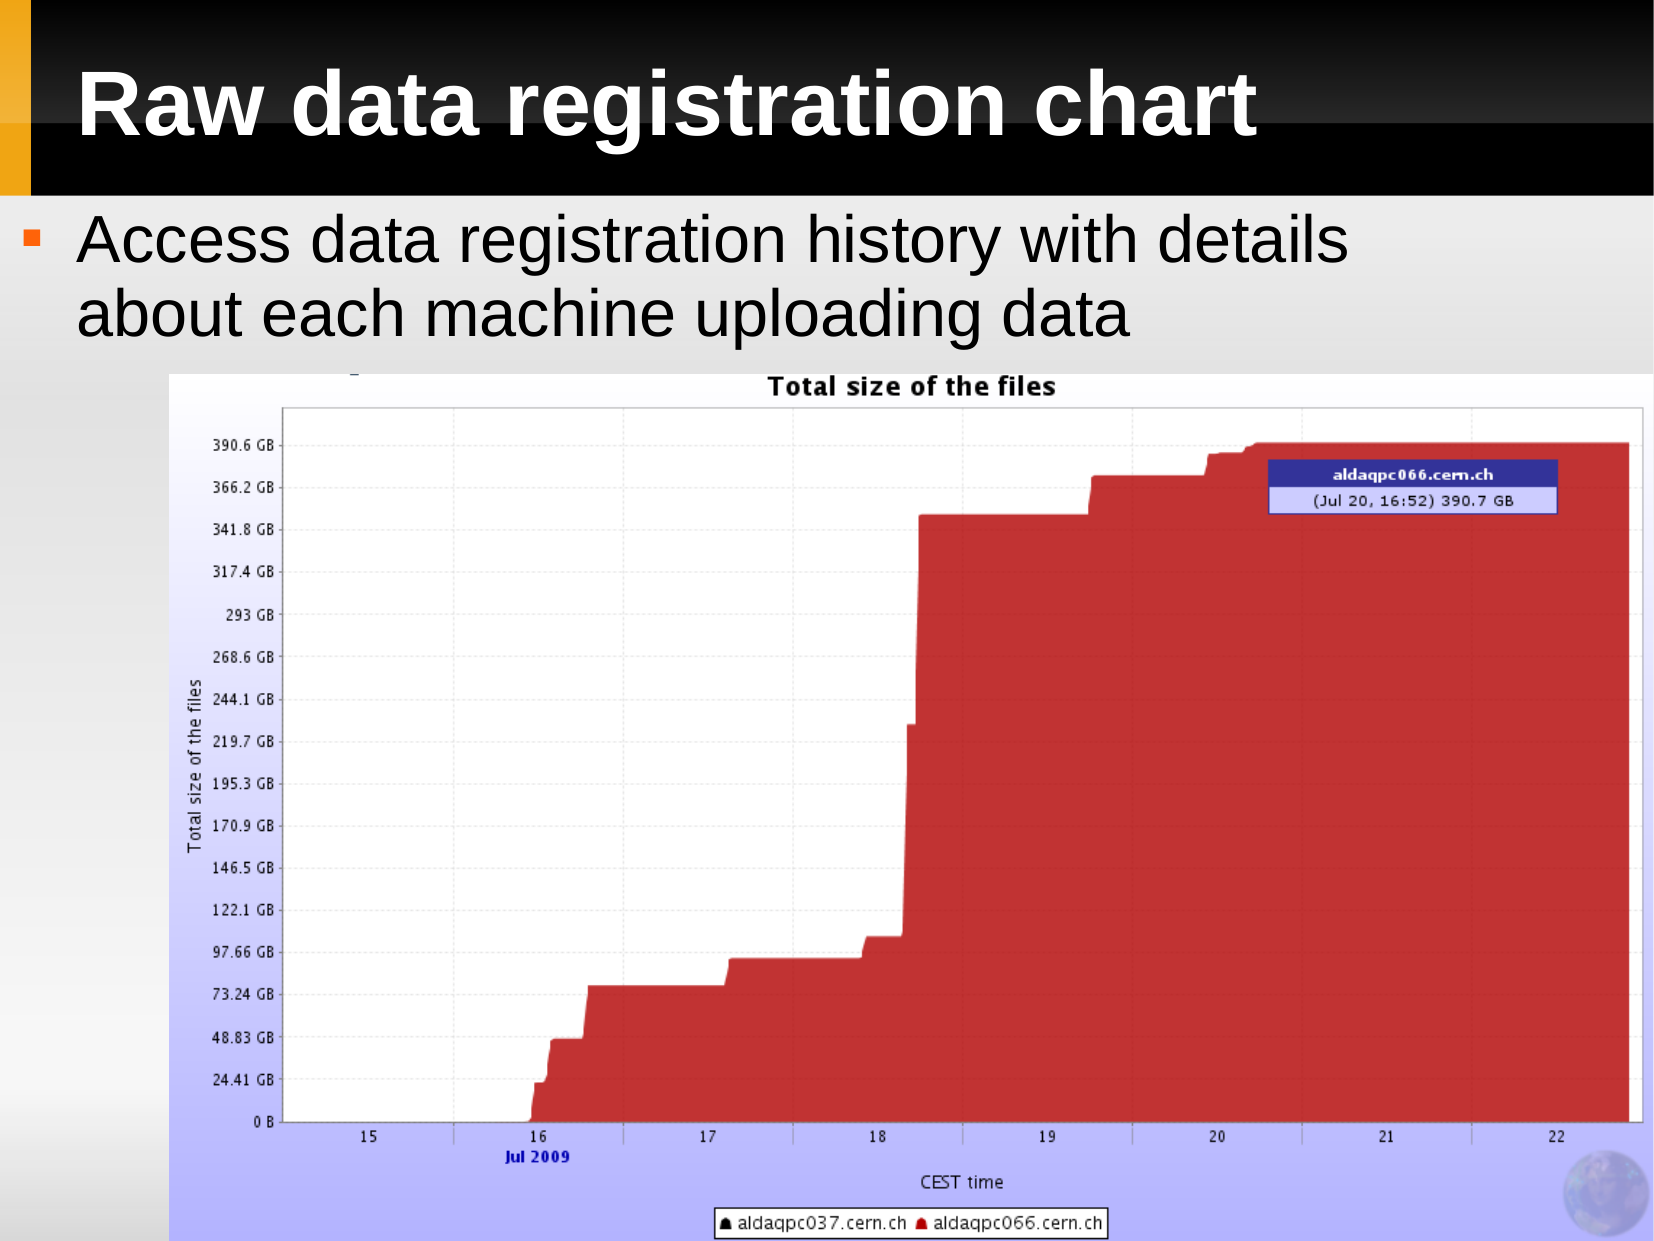

# Raw data registration chart
Access data registration history with details about each machine uploading data